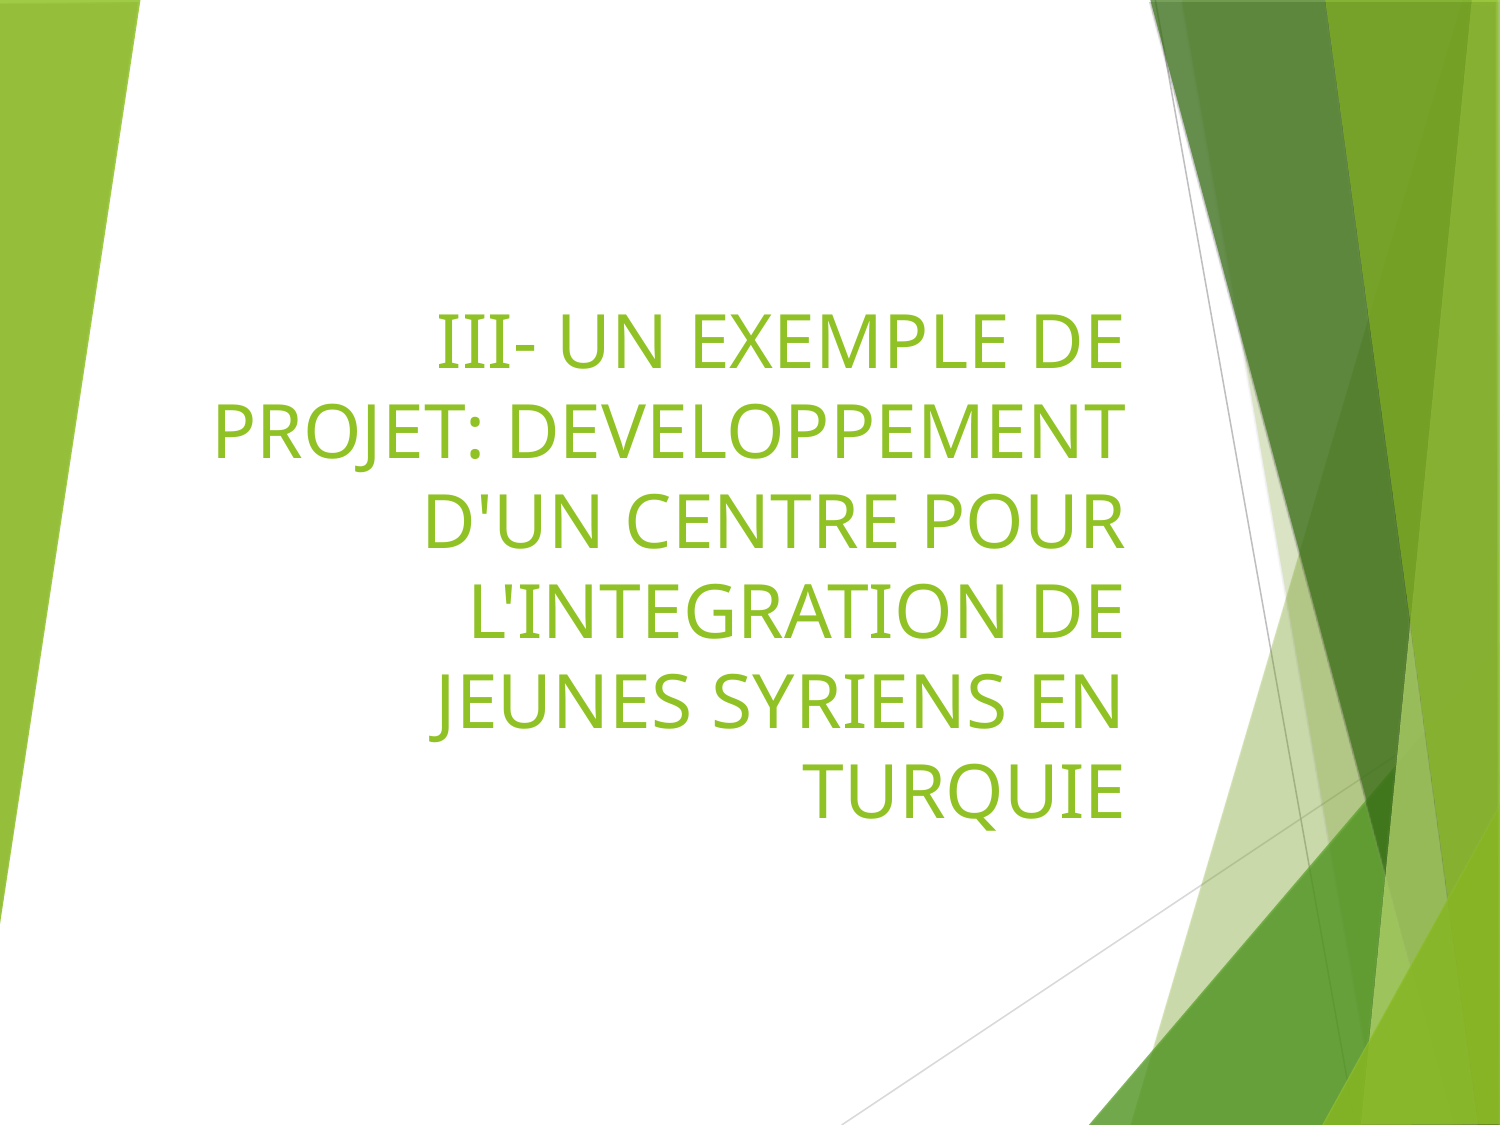

# III- UN EXEMPLE DE PROJET: DEVELOPPEMENT D'UN CENTRE POUR L'INTEGRATION DE JEUNES SYRIENS EN TURQUIE